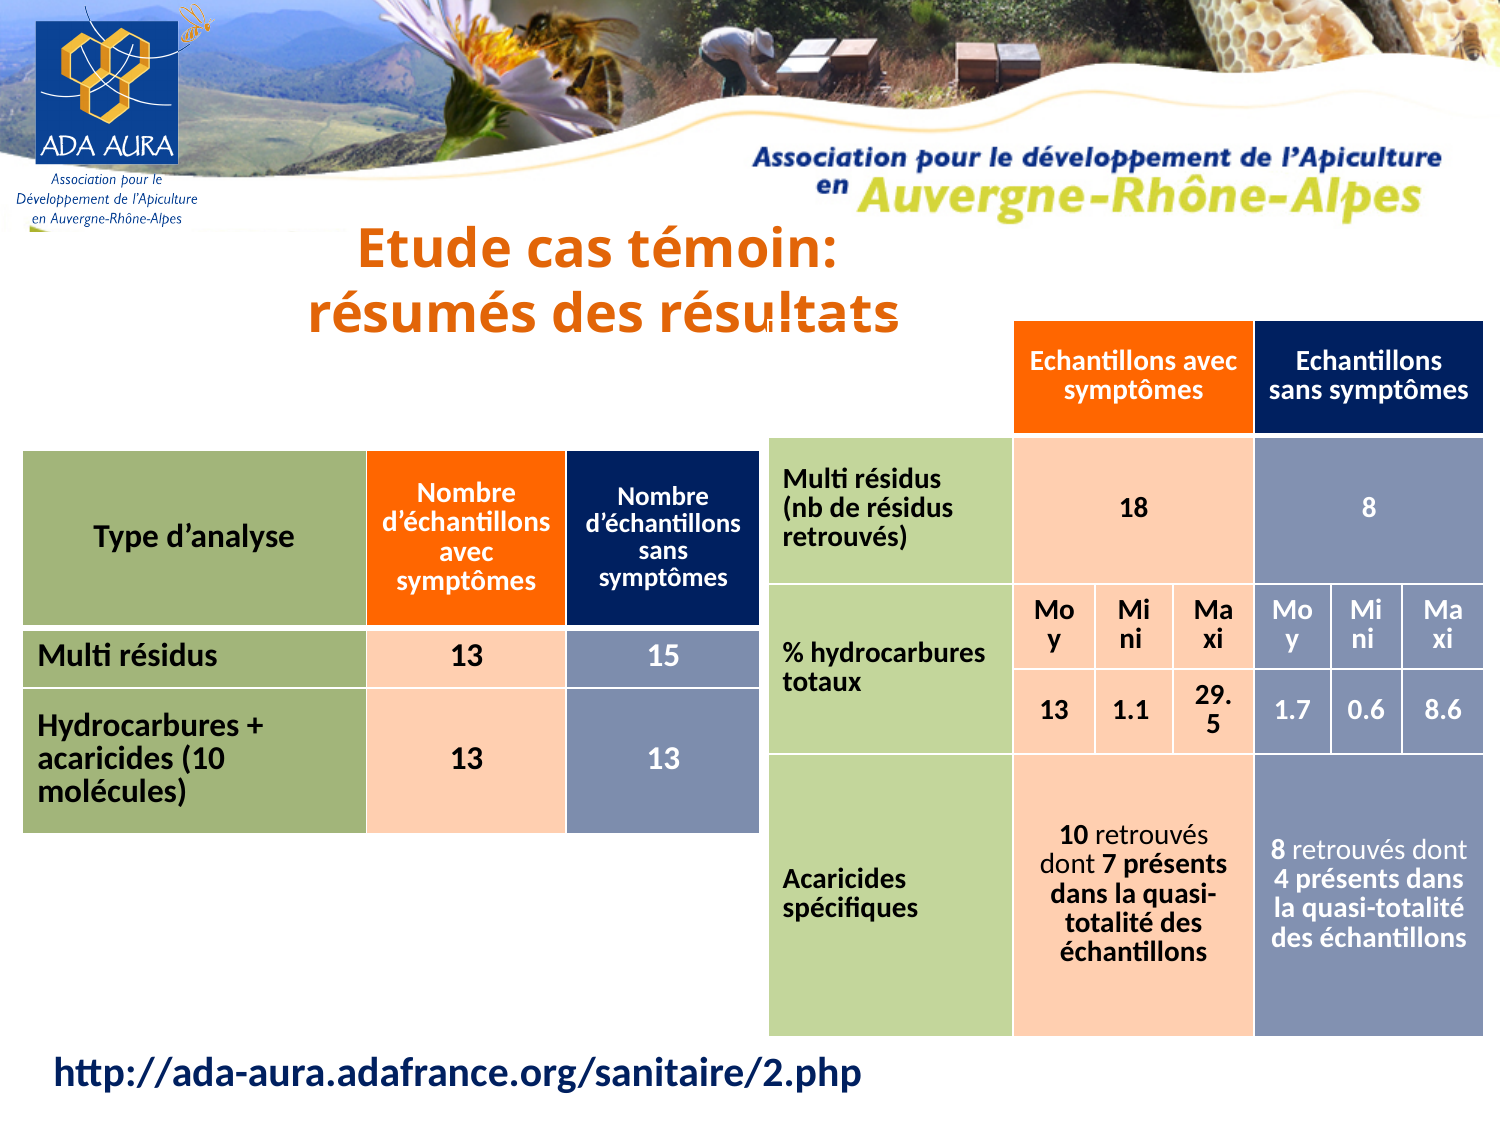

# Etude cas témoin: résumés des résultats
| | Echantillons avec symptômes | | | Echantillons sans symptômes | | |
| --- | --- | --- | --- | --- | --- | --- |
| Multi résidus (nb de résidus retrouvés) | 18 | | | 8 | | |
| % hydrocarbures totaux | Moy | Mini | Maxi | Moy | Mini | Maxi |
| | 13 | 1.1 | 29.5 | 1.7 | 0.6 | 8.6 |
| Acaricides spécifiques | 10 retrouvés dont 7 présents dans la quasi-totalité des échantillons | | | 8 retrouvés dont 4 présents dans la quasi-totalité des échantillons | | |
| Type d’analyse | Nombre d’échantillons avec symptômes | Nombre d’échantillons sans symptômes |
| --- | --- | --- |
| Multi résidus | 13 | 15 |
| Hydrocarbures + acaricides (10 molécules) | 13 | 13 |
http://ada-aura.adafrance.org/sanitaire/2.php